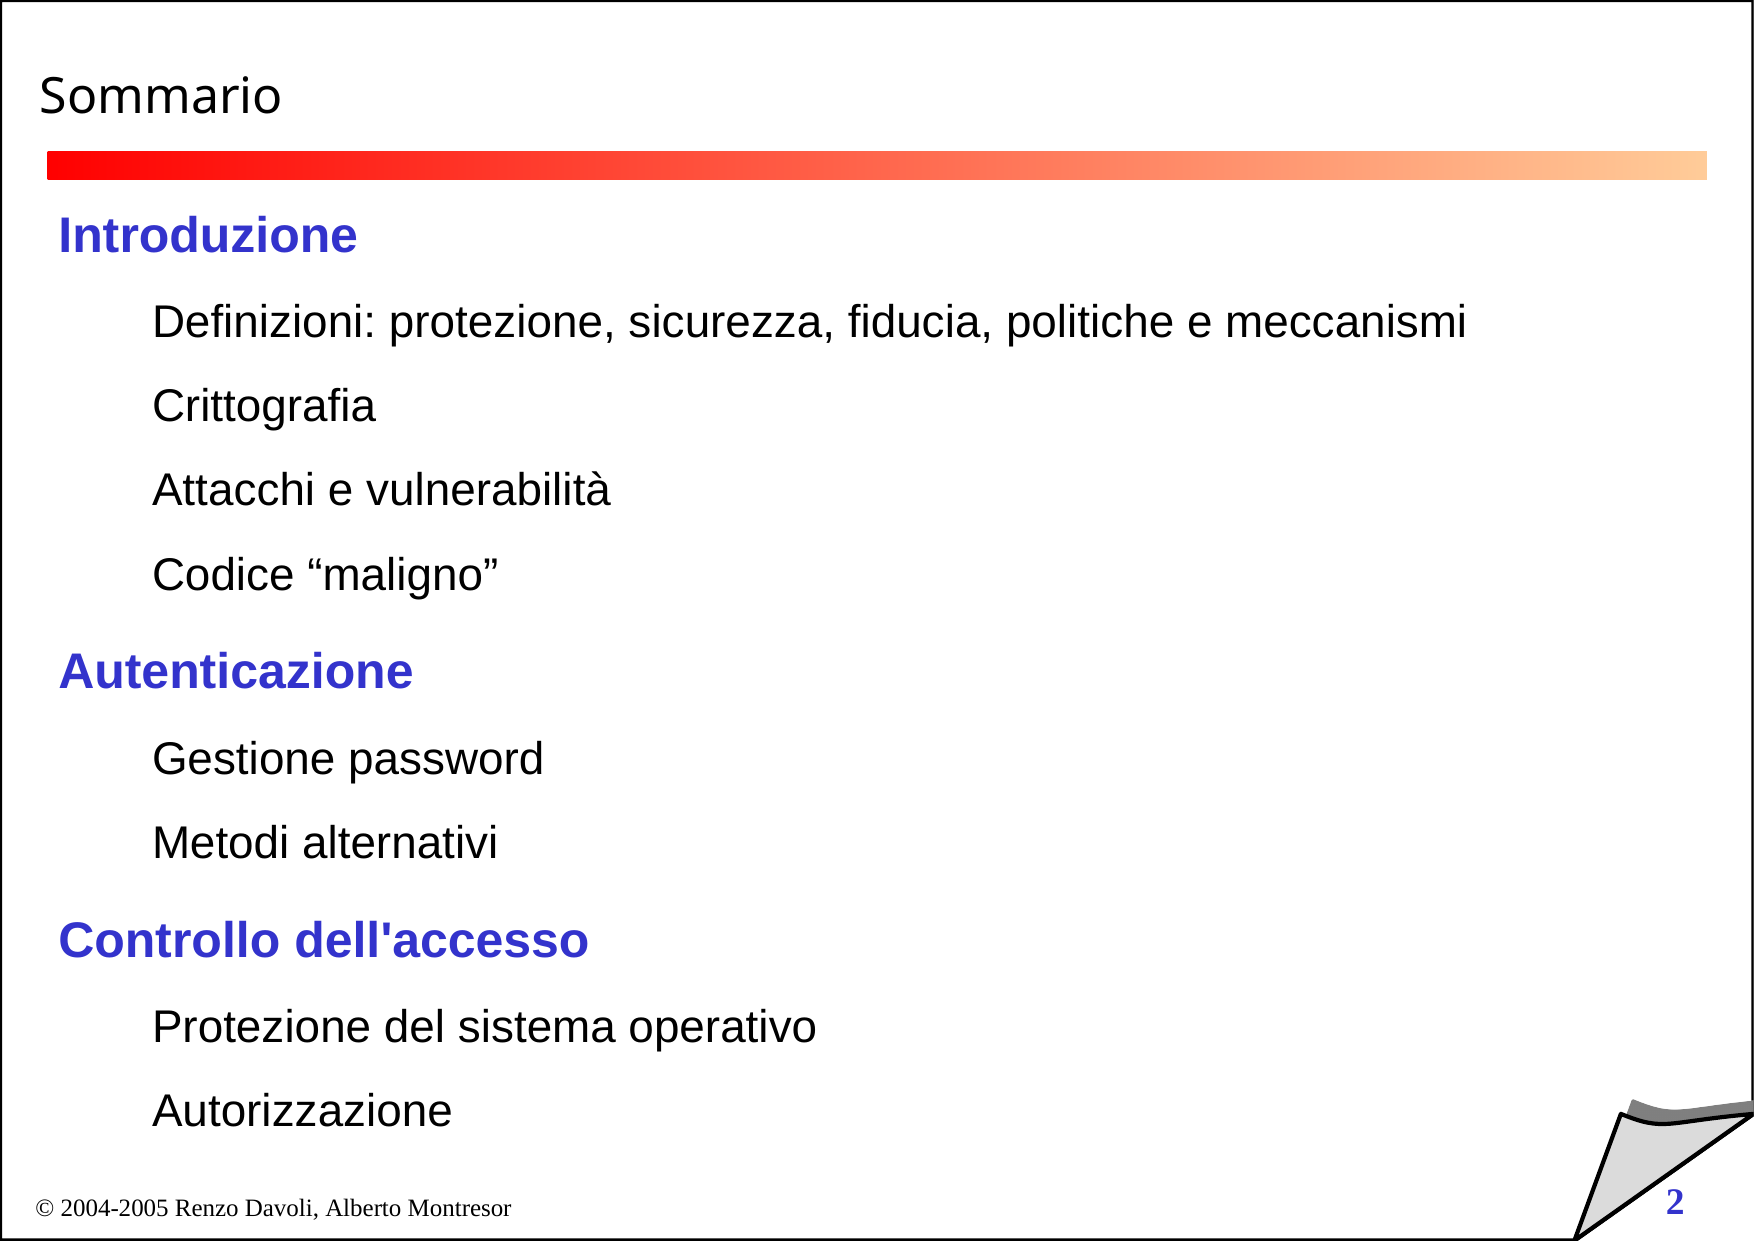

# Sommario
Introduzione
Definizioni: protezione, sicurezza, fiducia, politiche e meccanismi
Crittografia
Attacchi e vulnerabilità
Codice “maligno”
Autenticazione
Gestione password
Metodi alternativi
Controllo dell'accesso
Protezione del sistema operativo
Autorizzazione